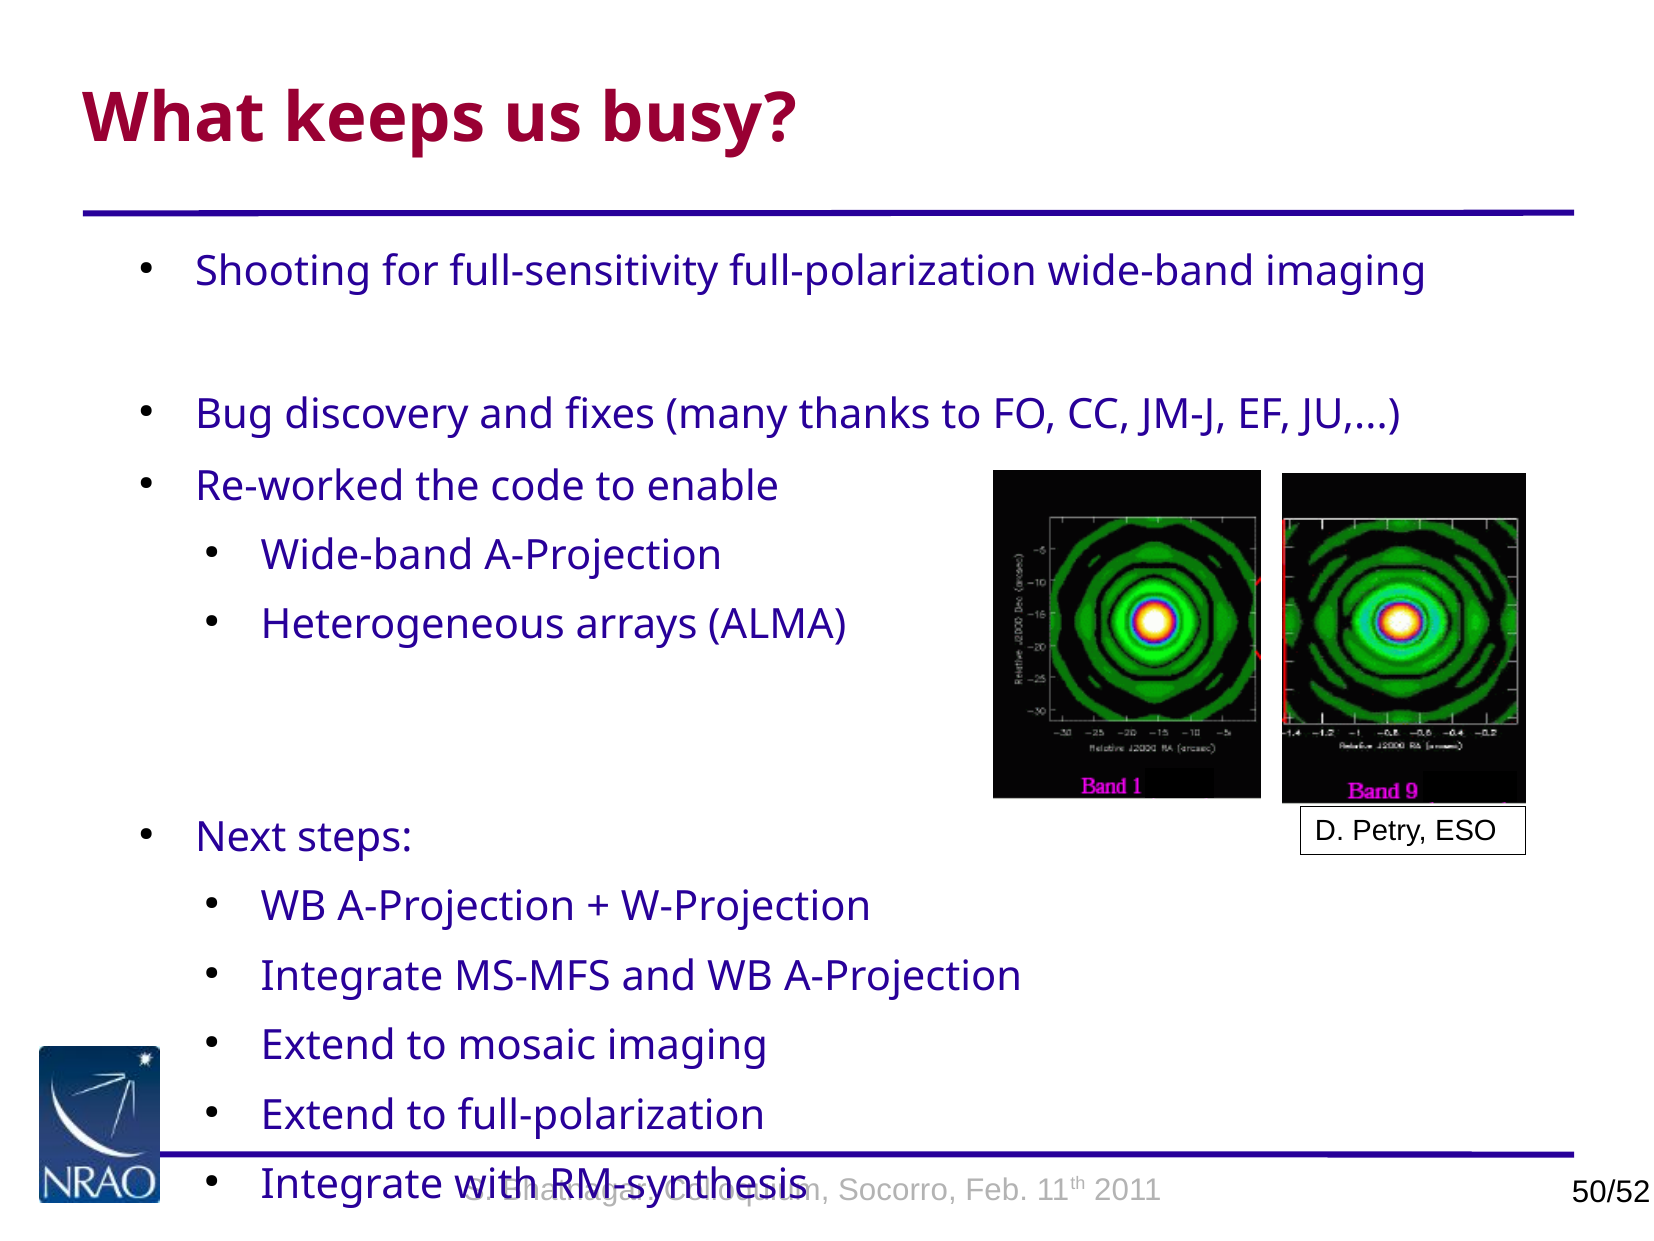

# What keeps us busy?
Shooting for full-sensitivity full-polarization wide-band imaging
Bug discovery and fixes (many thanks to FO, CC, JM-J, EF, JU,...)
Re-worked the code to enable
Wide-band A-Projection
Heterogeneous arrays (ALMA)
Next steps:
WB A-Projection + W-Projection
Integrate MS-MFS and WB A-Projection
Extend to mosaic imaging
Extend to full-polarization
Integrate with RM-synthesis
D. Petry, ESO